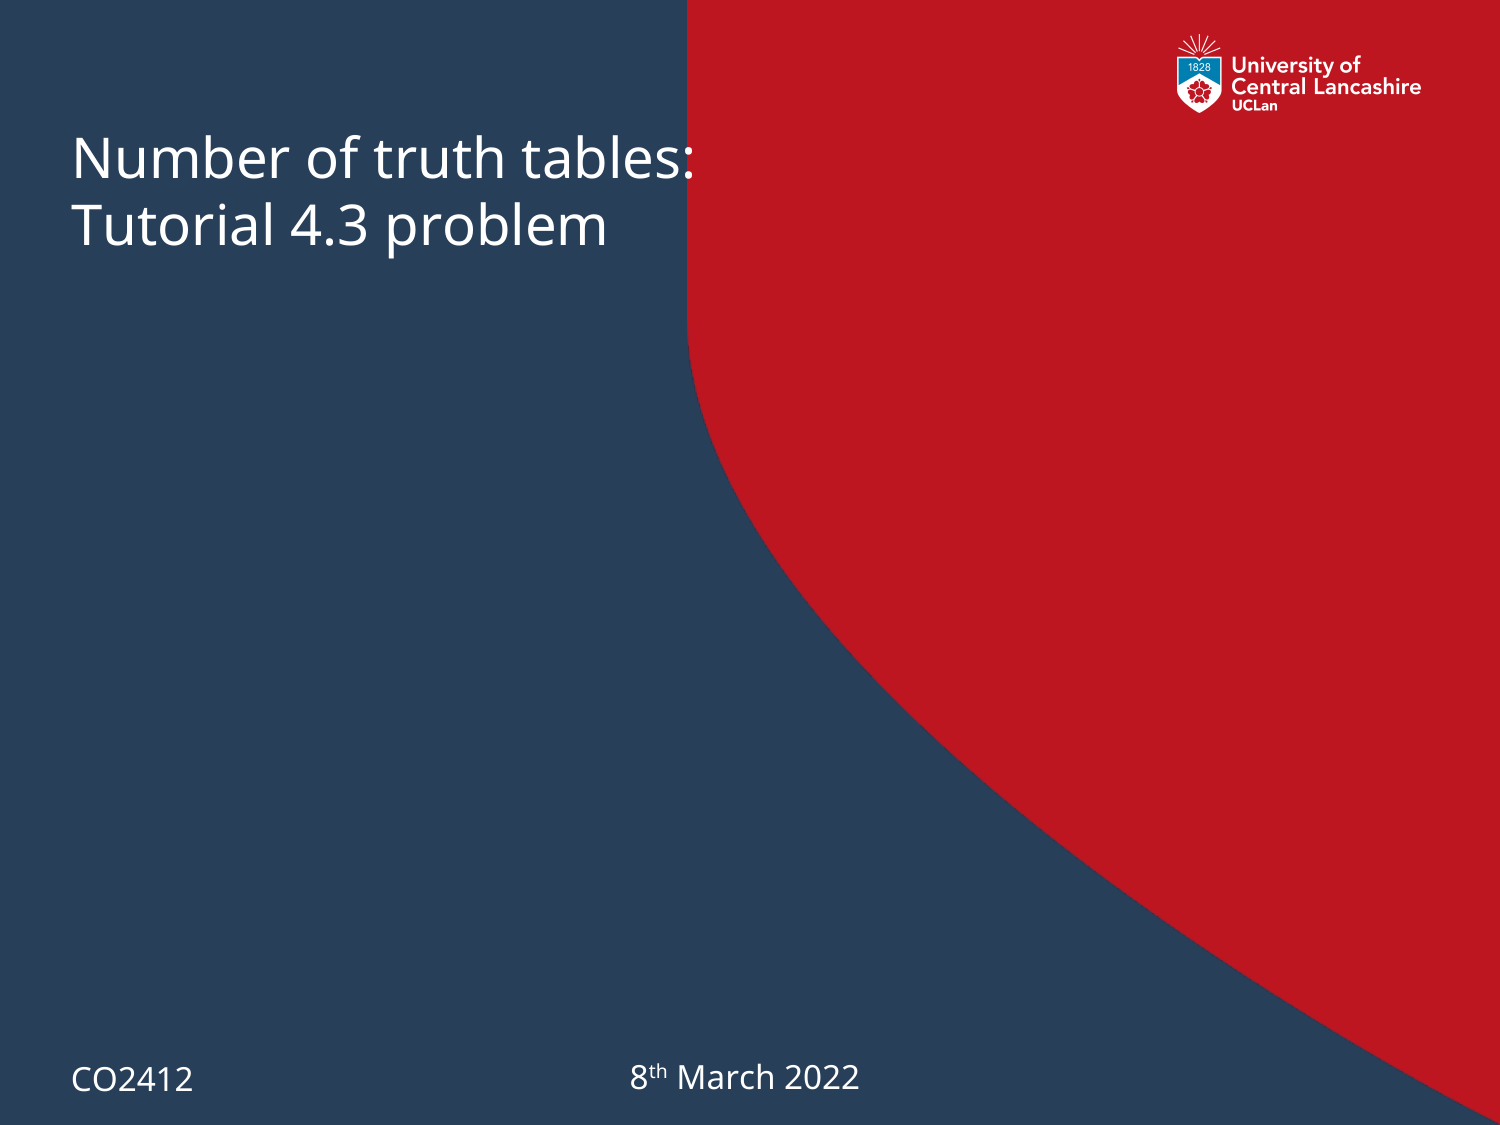

Number of truth tables:
Tutorial 4.3 problem